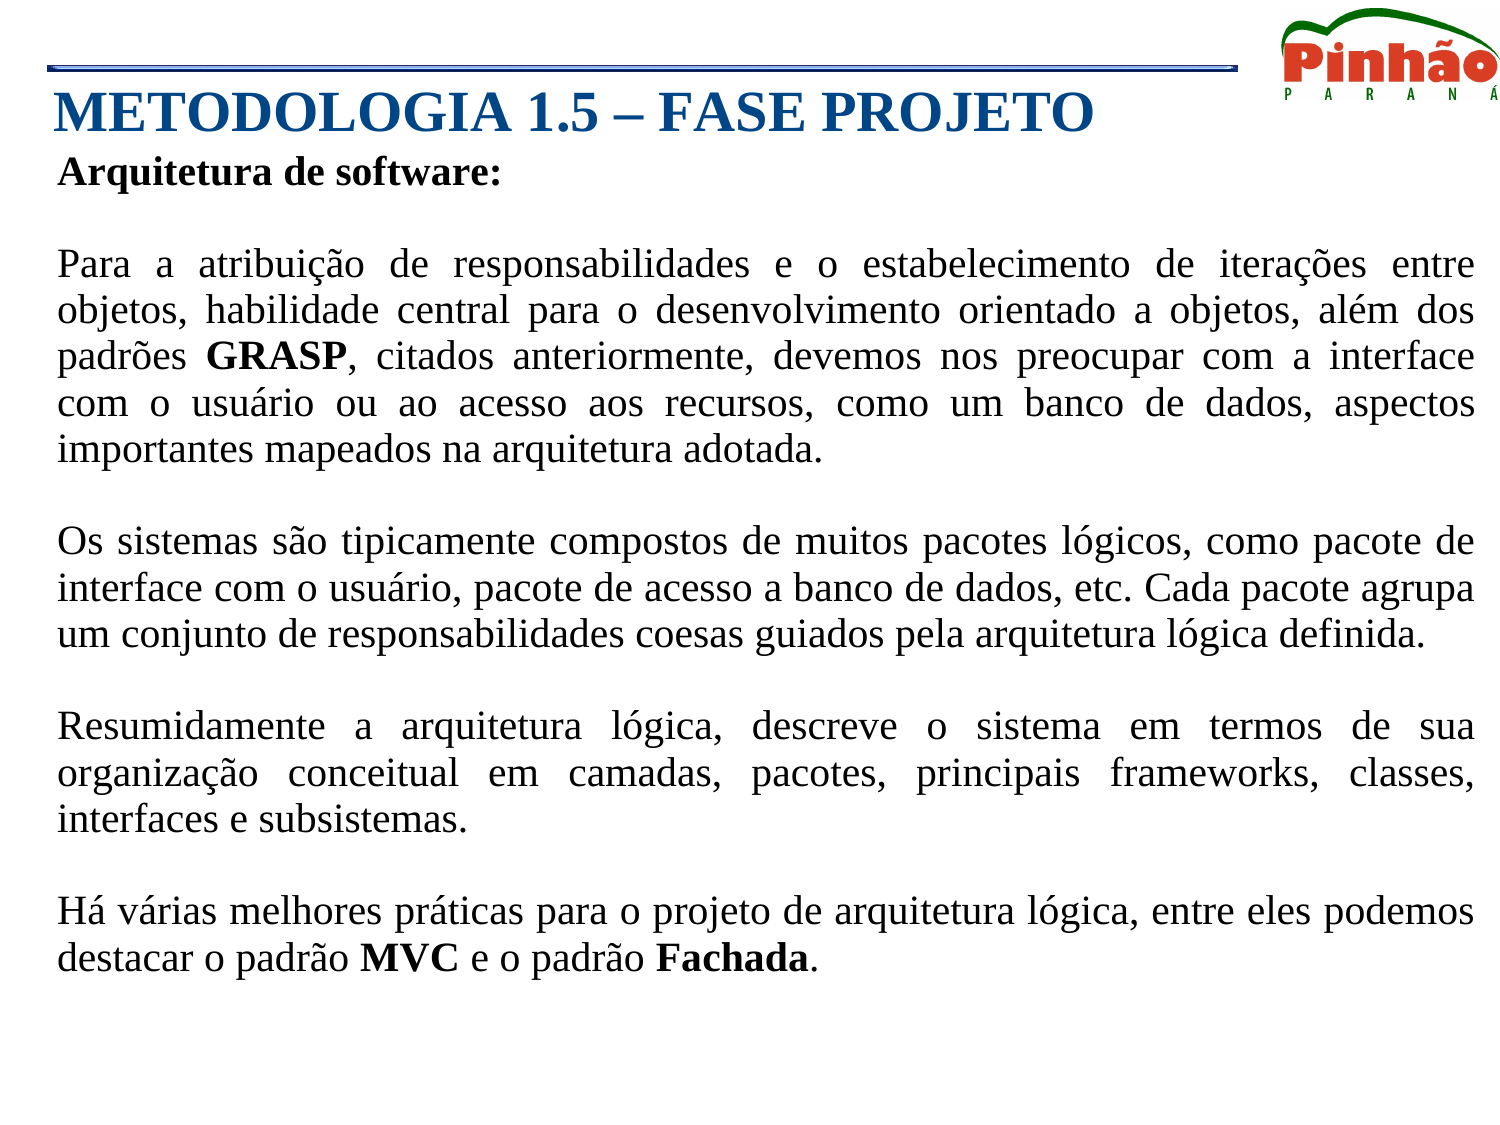

METODOLOGIA 1.5 – FASE PROJETO
Arquitetura de software:
Para a atribuição de responsabilidades e o estabelecimento de iterações entre objetos, habilidade central para o desenvolvimento orientado a objetos, além dos padrões GRASP, citados anteriormente, devemos nos preocupar com a interface com o usuário ou ao acesso aos recursos, como um banco de dados, aspectos importantes mapeados na arquitetura adotada.
Os sistemas são tipicamente compostos de muitos pacotes lógicos, como pacote de interface com o usuário, pacote de acesso a banco de dados, etc. Cada pacote agrupa um conjunto de responsabilidades coesas guiados pela arquitetura lógica definida.
Resumidamente a arquitetura lógica, descreve o sistema em termos de sua organização conceitual em camadas, pacotes, principais frameworks, classes, interfaces e subsistemas.
Há várias melhores práticas para o projeto de arquitetura lógica, entre eles podemos destacar o padrão MVC e o padrão Fachada.